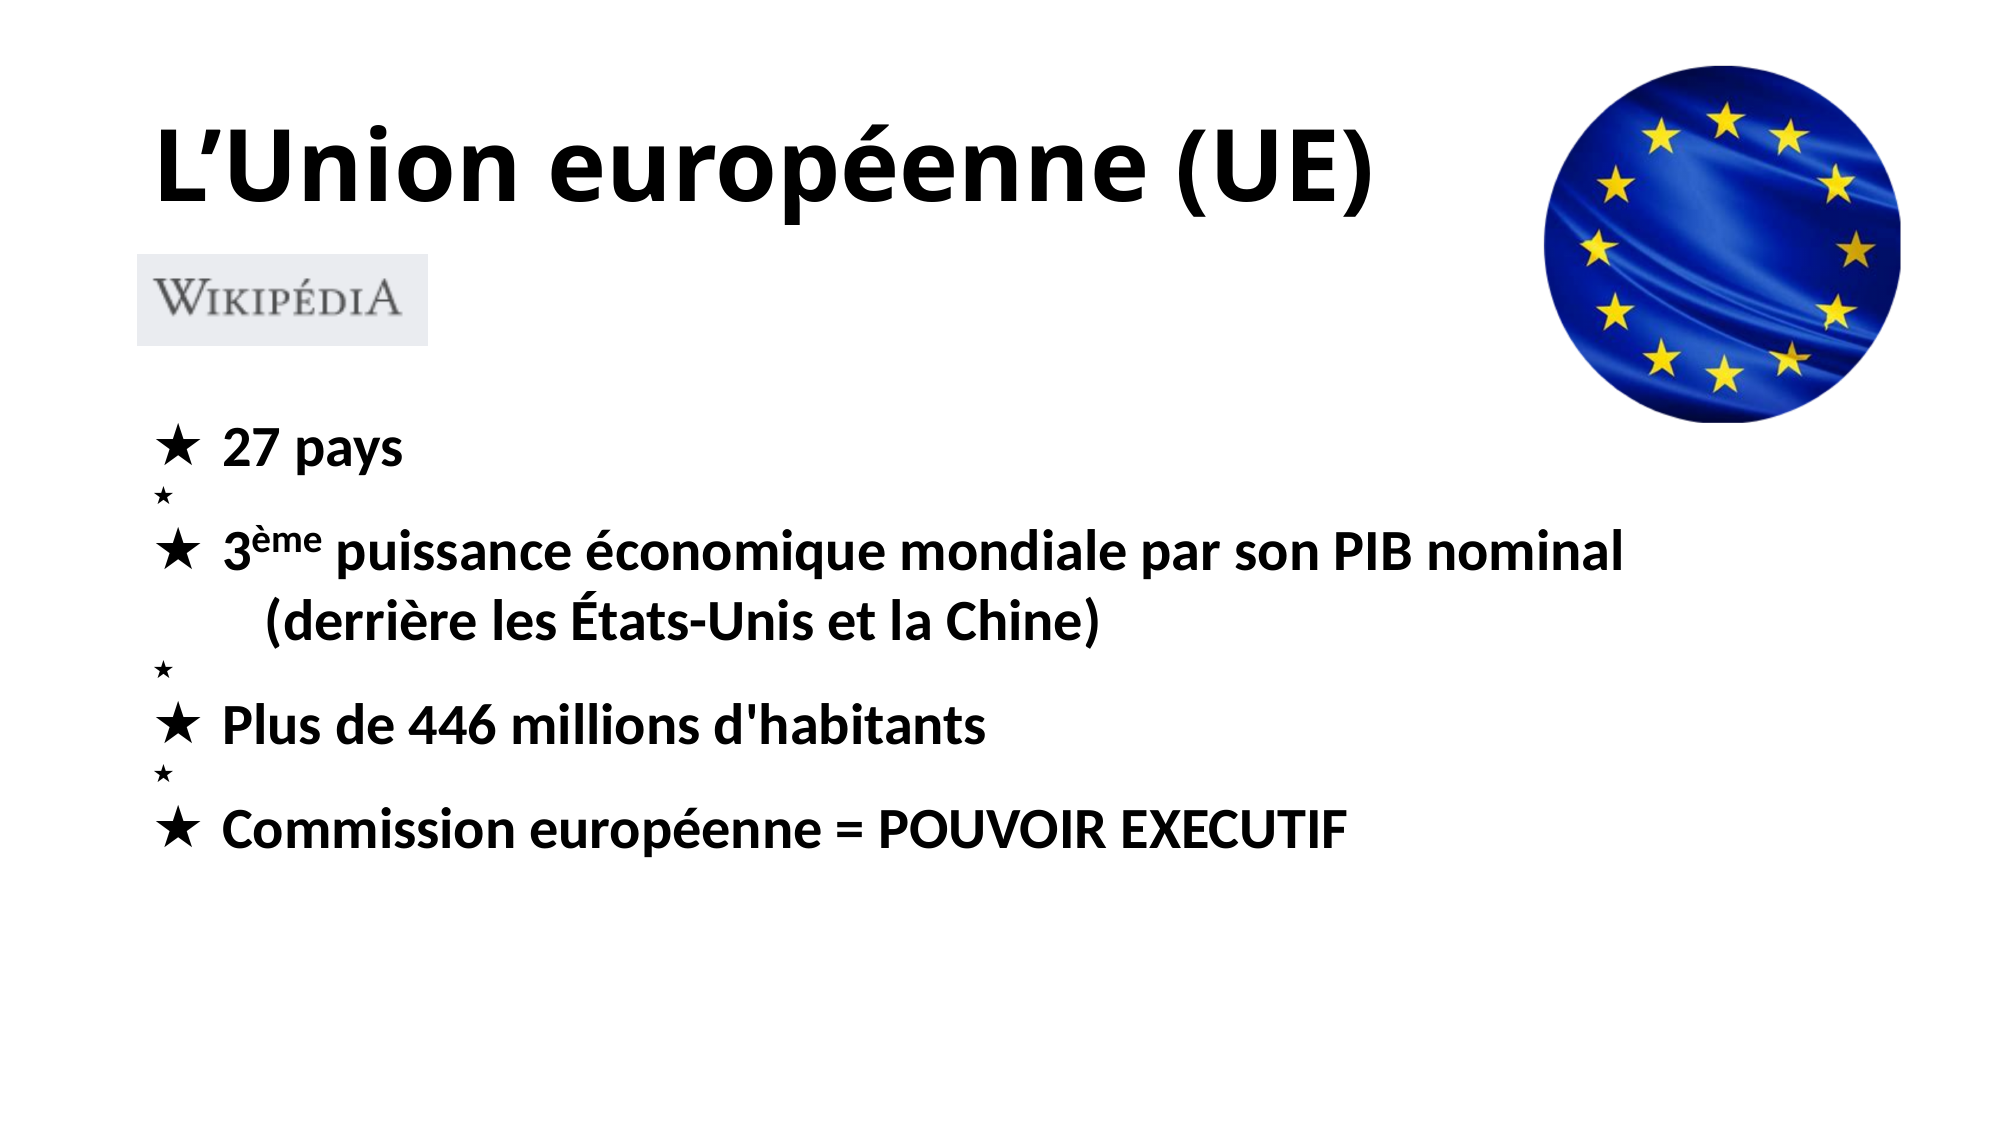

# L’Union européenne (UE)
 27 pays
 3ème puissance économique mondiale par son PIB nominal
(derrière les États-Unis et la Chine)
 Plus de 446 millions d'habitants
 Commission européenne = POUVOIR EXECUTIF